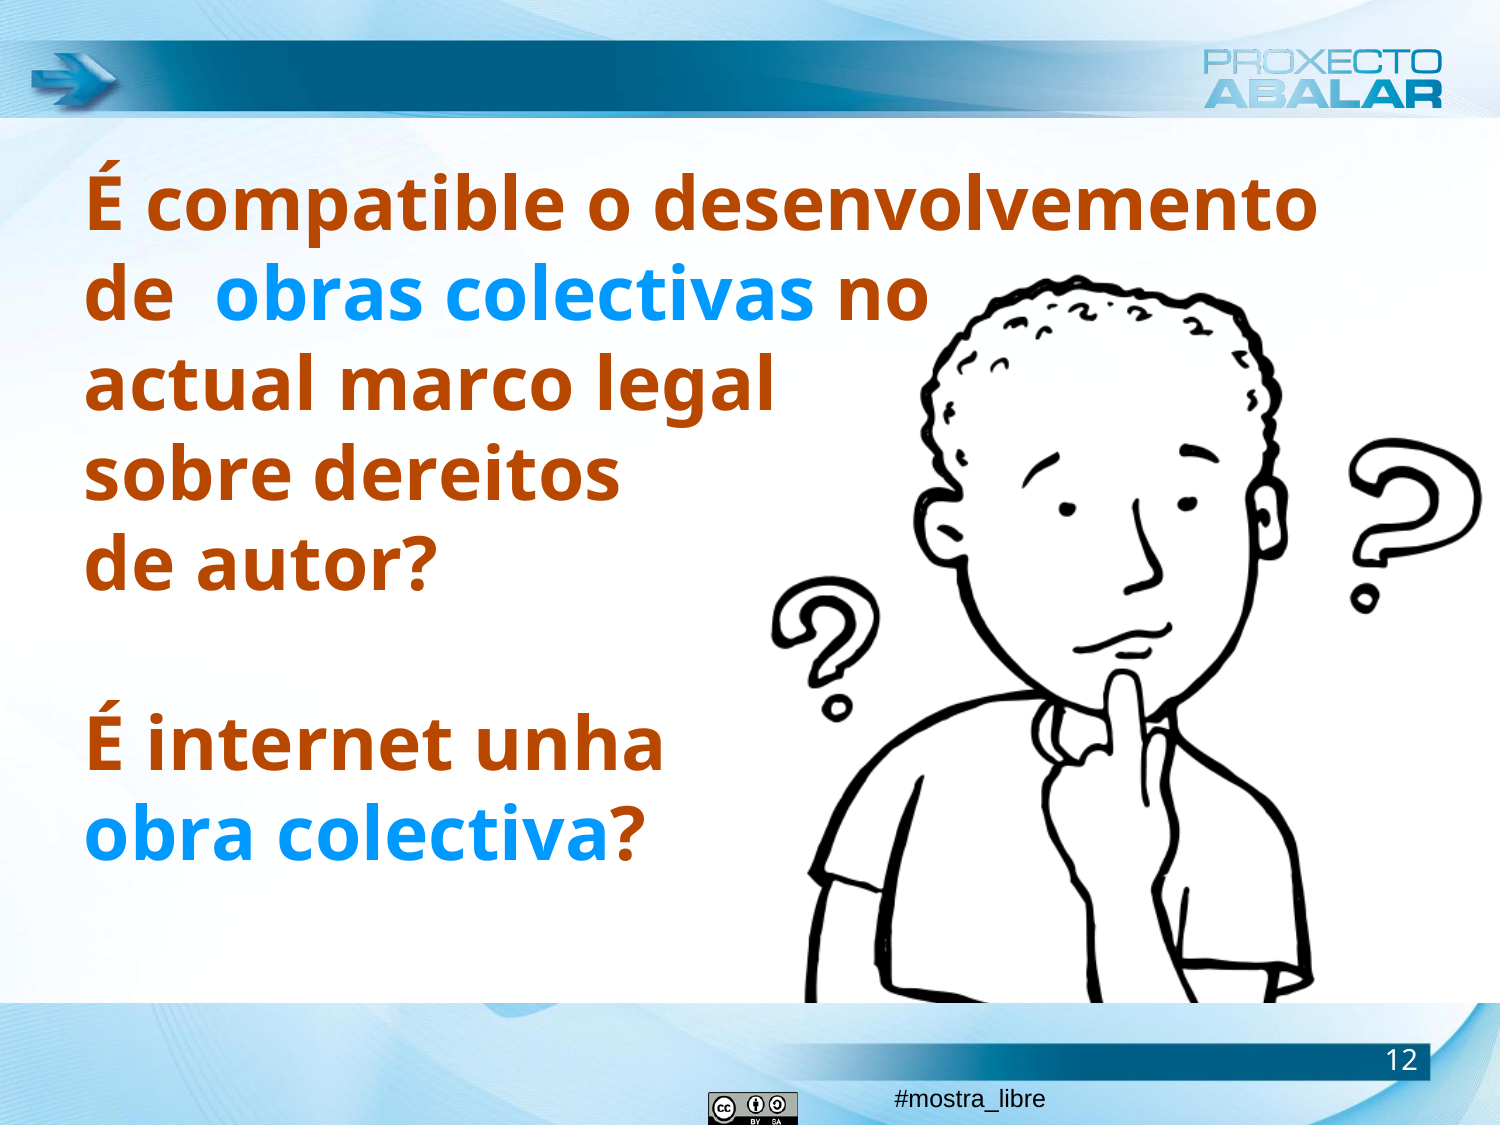

É compatible o desenvolvemento de obras colectivas no
actual marco legal
sobre dereitos
de autor?
É internet unha
obra colectiva?
#mostra_libre